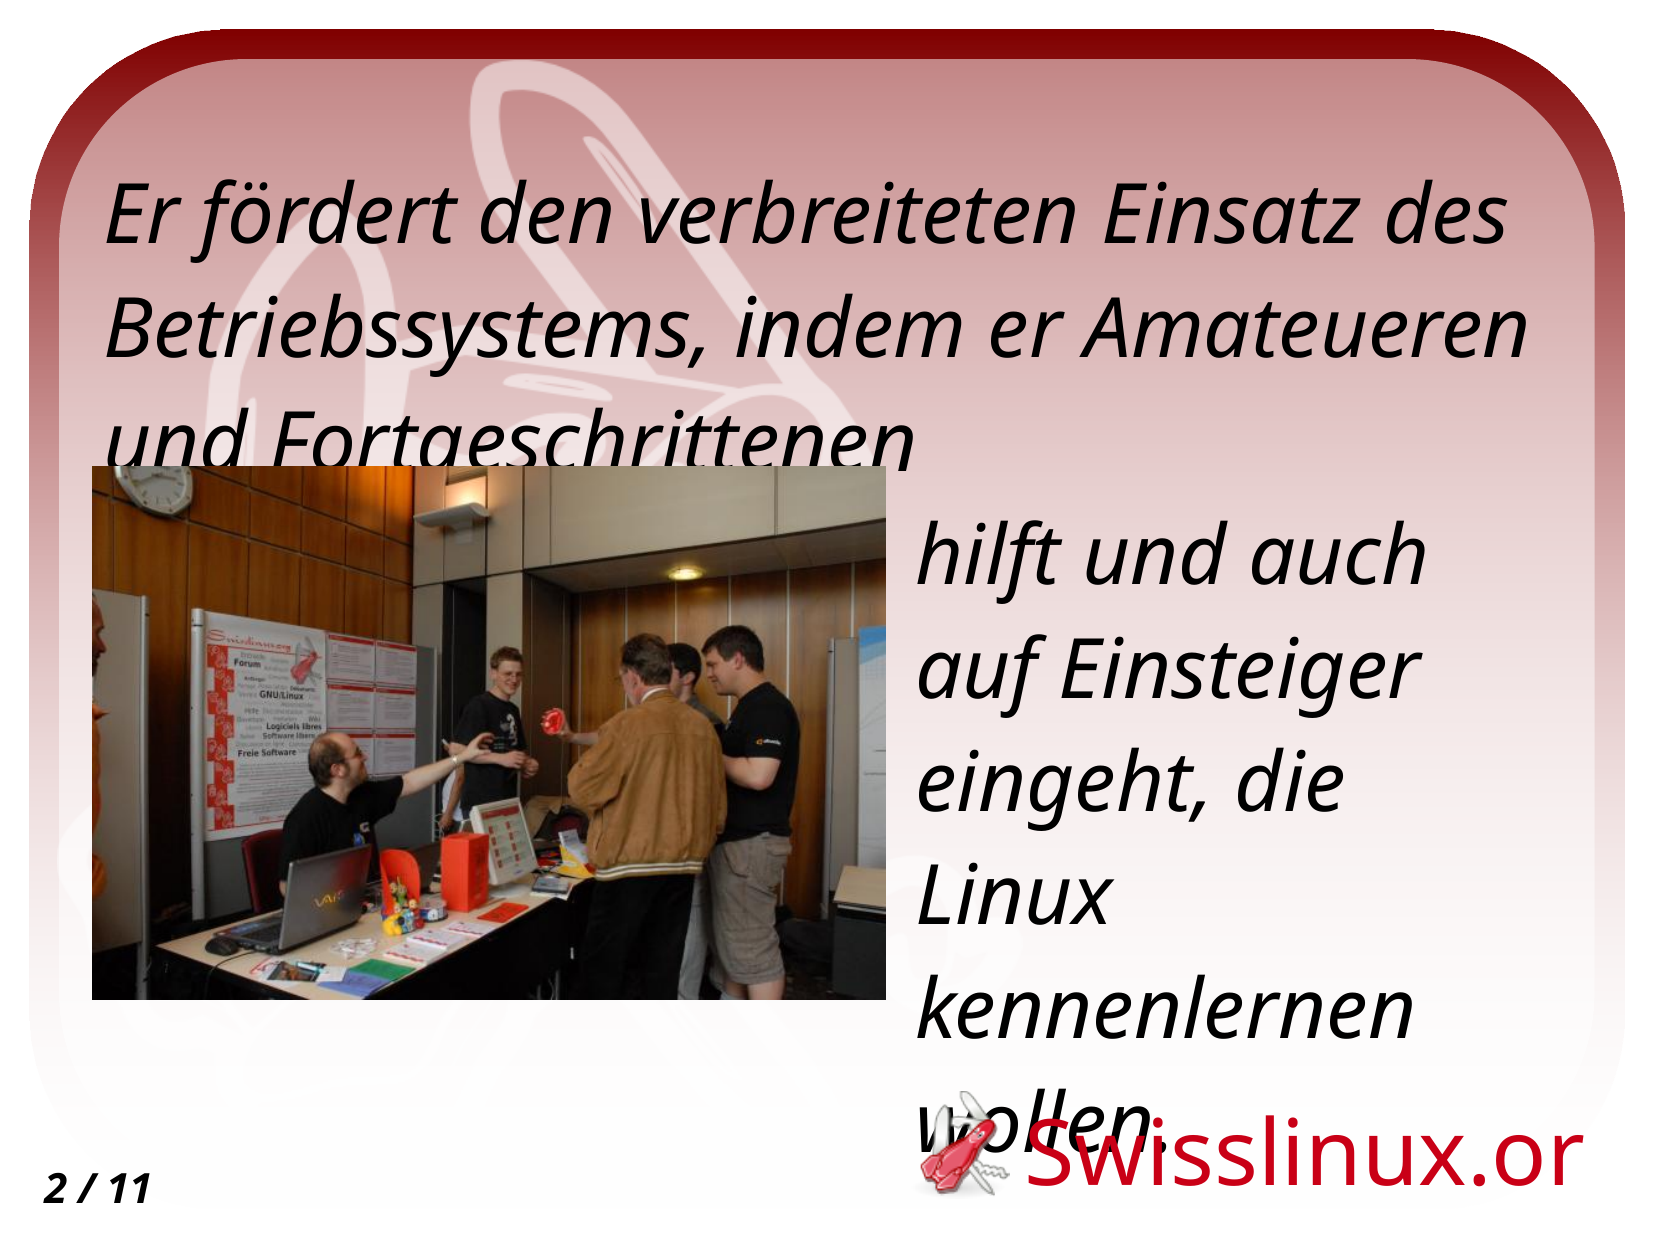

Er fördert den verbreiteten Einsatz des Betriebssystems, indem er Amateueren und Fortgeschrittenen
											hilft und auch
											auf Einsteiger
											eingeht, die
											Linux
											kennenlernen
											wollen.
Swisslinux.org
2 / 11